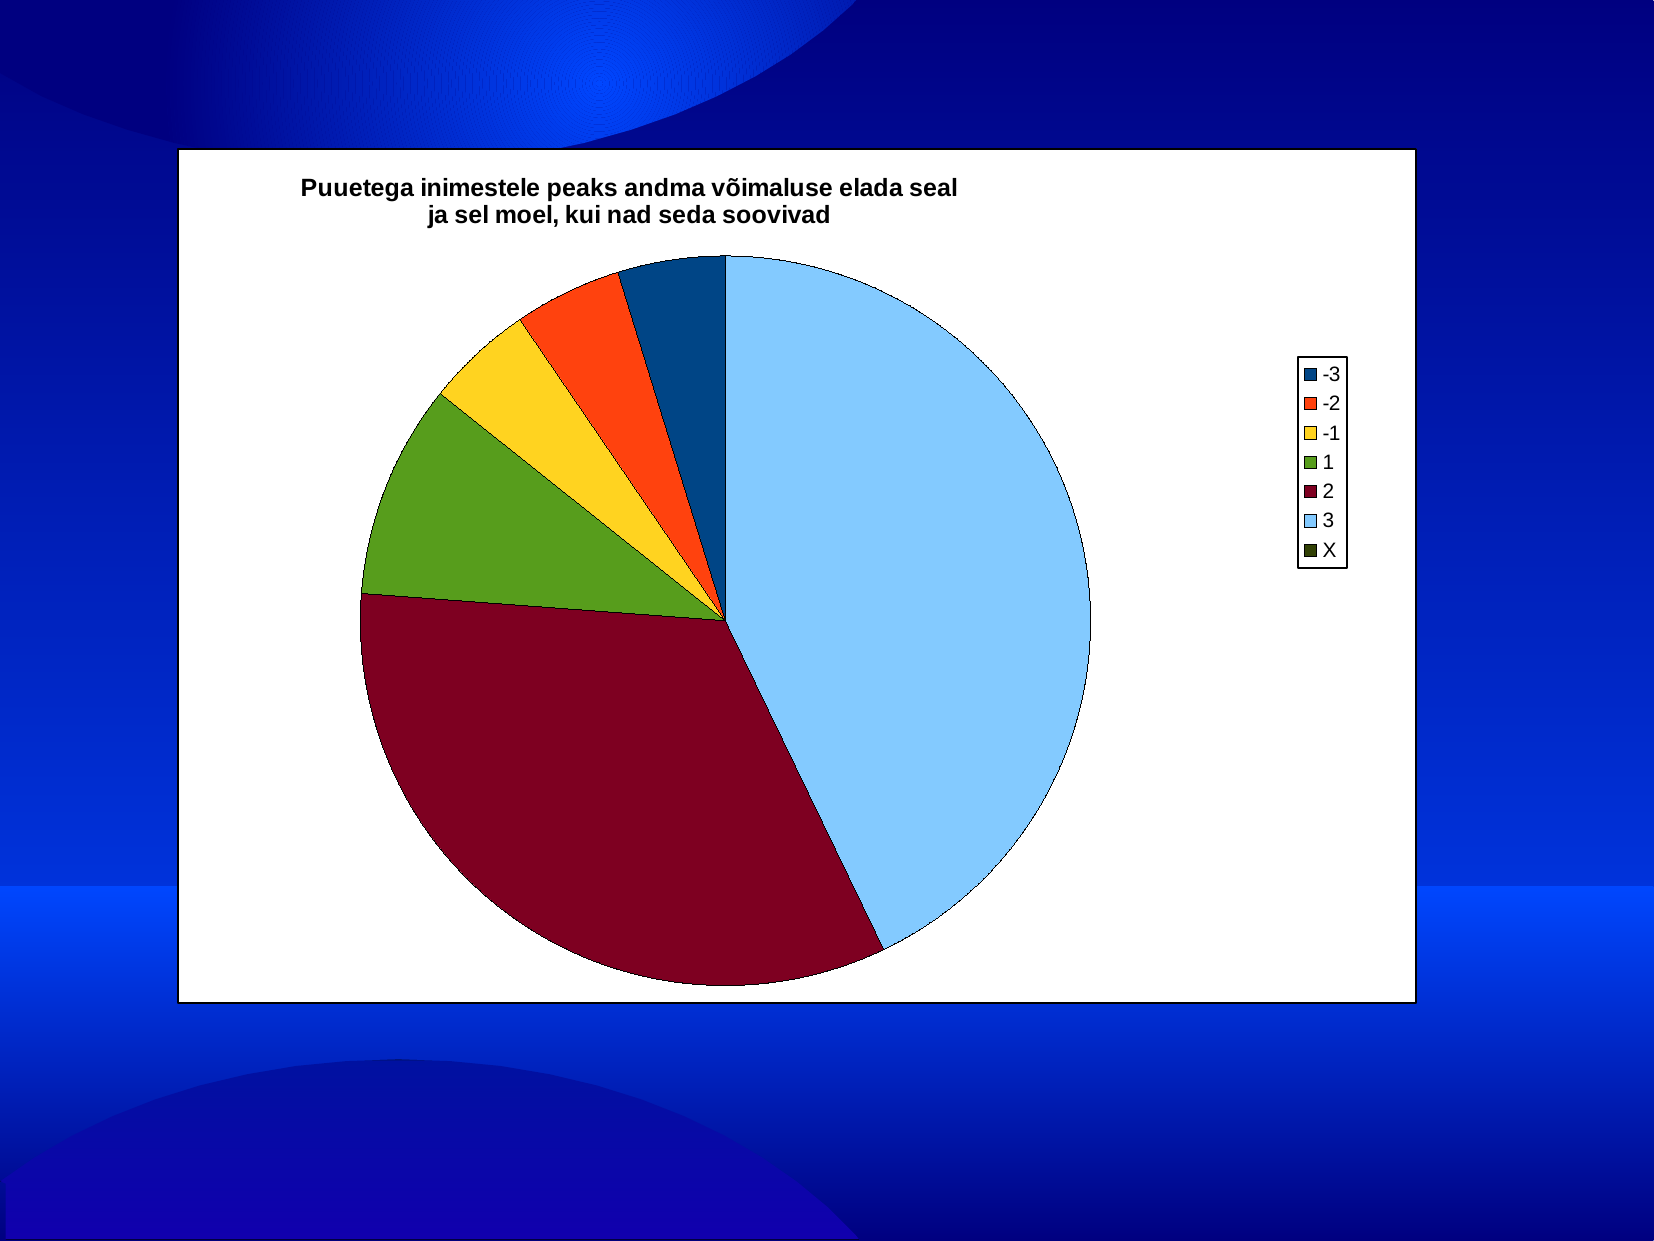

### Chart: Puuetega inimestele peaks andma võimaluse elada seal
ja sel moel, kui nad seda soovivad
| Category | Rida 20 |
|---|---|
| -3 | 1.0 |
| -2 | 1.0 |
| -1 | 1.0 |
| 1 | 2.0 |
| 2 | 7.0 |
| 3 | 9.0 |
| X | None |